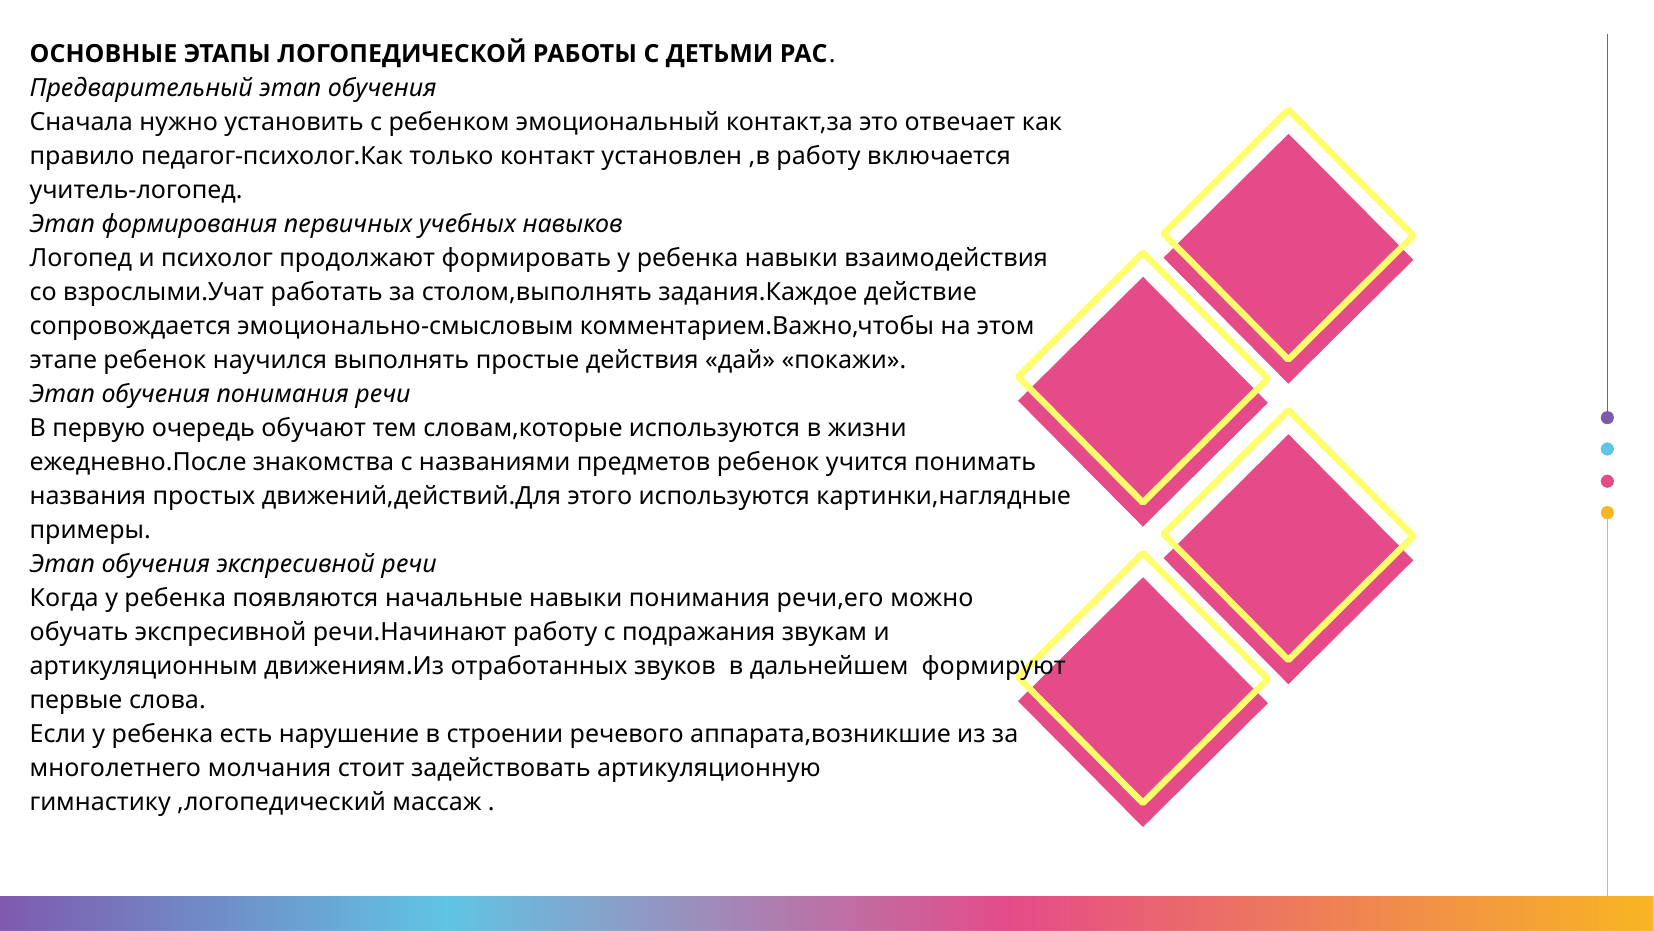

# ОСНОВНЫЕ ЭТАПЫ ЛОГОПЕДИЧЕСКОЙ РАБОТЫ С ДЕТЬМИ РАС. Предварительный этап обучения Сначала нужно установить с ребенком эмоциональный контакт,за это отвечает как правило педагог-психолог.Как только контакт установлен ,в работу включается учитель-логопед. Этап формирования первичных учебных навыков Логопед и психолог продолжают формировать у ребенка навыки взаимодействия со взрослыми.Учат работать за столом,выполнять задания.Каждое действие сопровождается эмоционально-смысловым комментарием.Важно,чтобы на этом этапе ребенок научился выполнять простые действия «дай» «покажи». Этап обучения понимания речи В первую очередь обучают тем словам,которые используются в жизни ежедневно.После знакомства с названиями предметов ребенок учится понимать названия простых движений,действий.Для этого используются картинки,наглядные примеры. Этап обучения экспресивной речи Когда у ребенка появляются начальные навыки понимания речи,его можно обучать экспресивной речи.Начинают работу с подражания звукам и артикуляционным движениям.Из отработанных звуков в дальнейшем формируют первые слова. Если у ребенка есть нарушение в строении речевого аппарата,возникшие из за многолетнего молчания стоит задействовать артикуляционную гимнастику ,логопедический массаж .